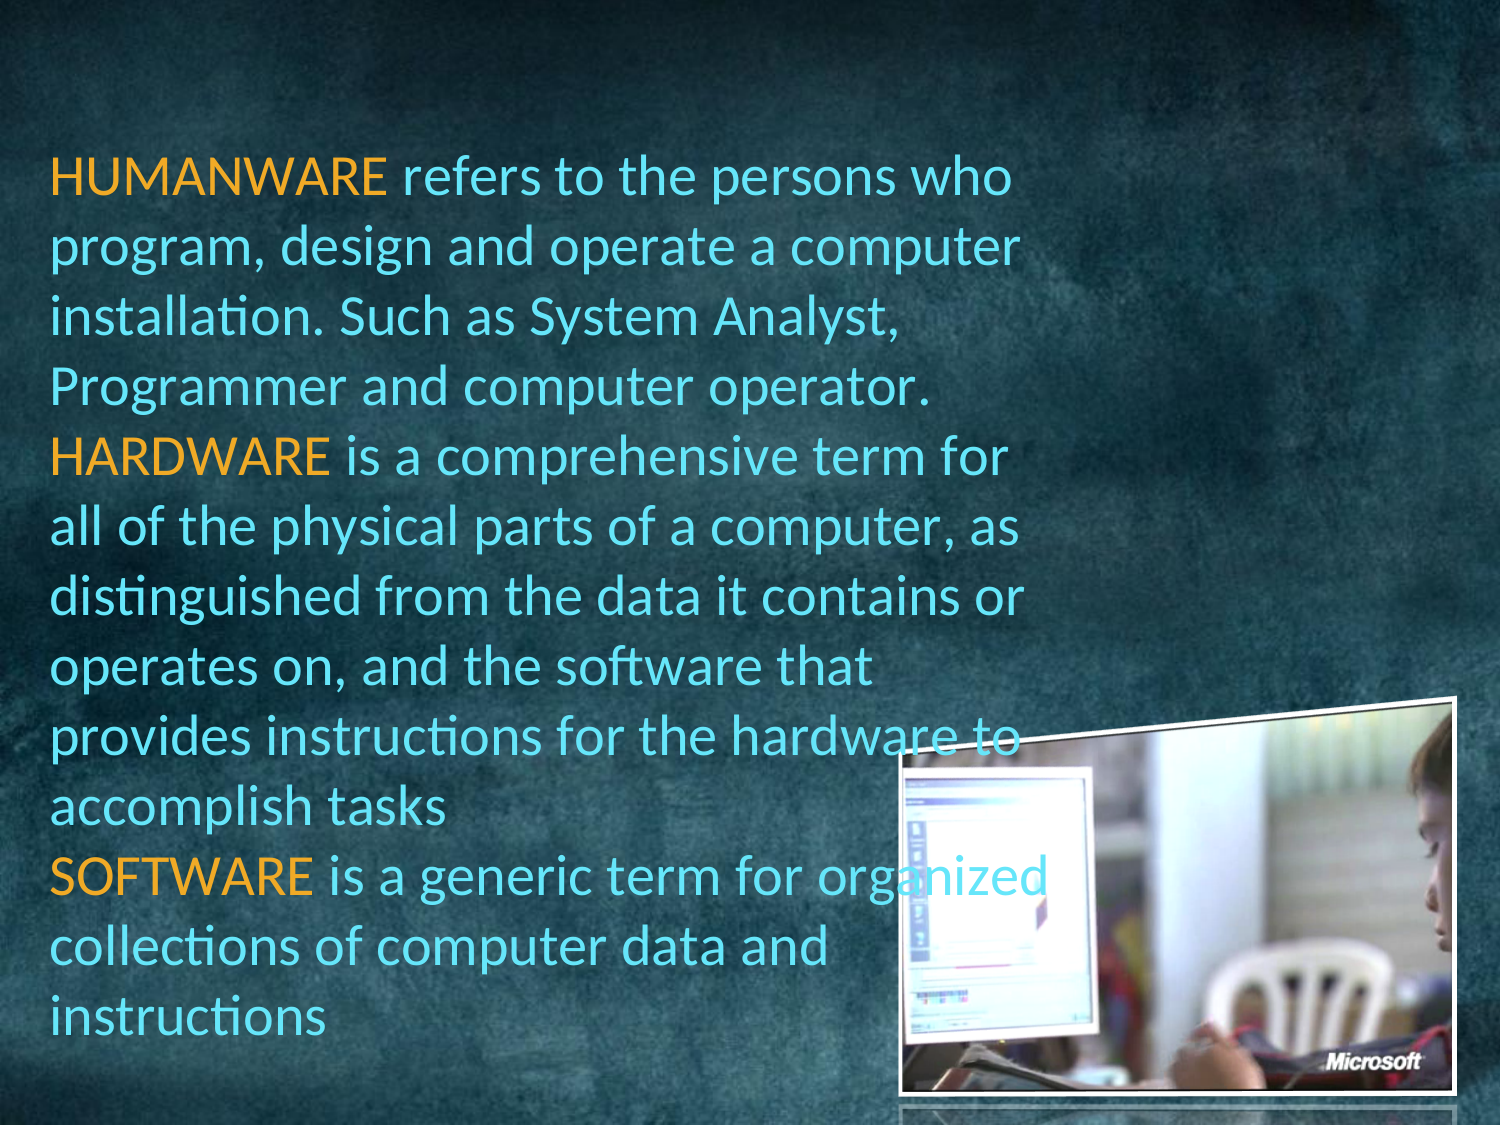

HUMANWARE refers to the persons who program, design and operate a computer installation. Such as System Analyst, Programmer and computer operator.
HARDWARE is a comprehensive term for all of the physical parts of a computer, as distinguished from the data it contains or operates on, and the software that provides instructions for the hardware to accomplish tasks
SOFTWARE is a generic term for organized collections of computer data and instructions